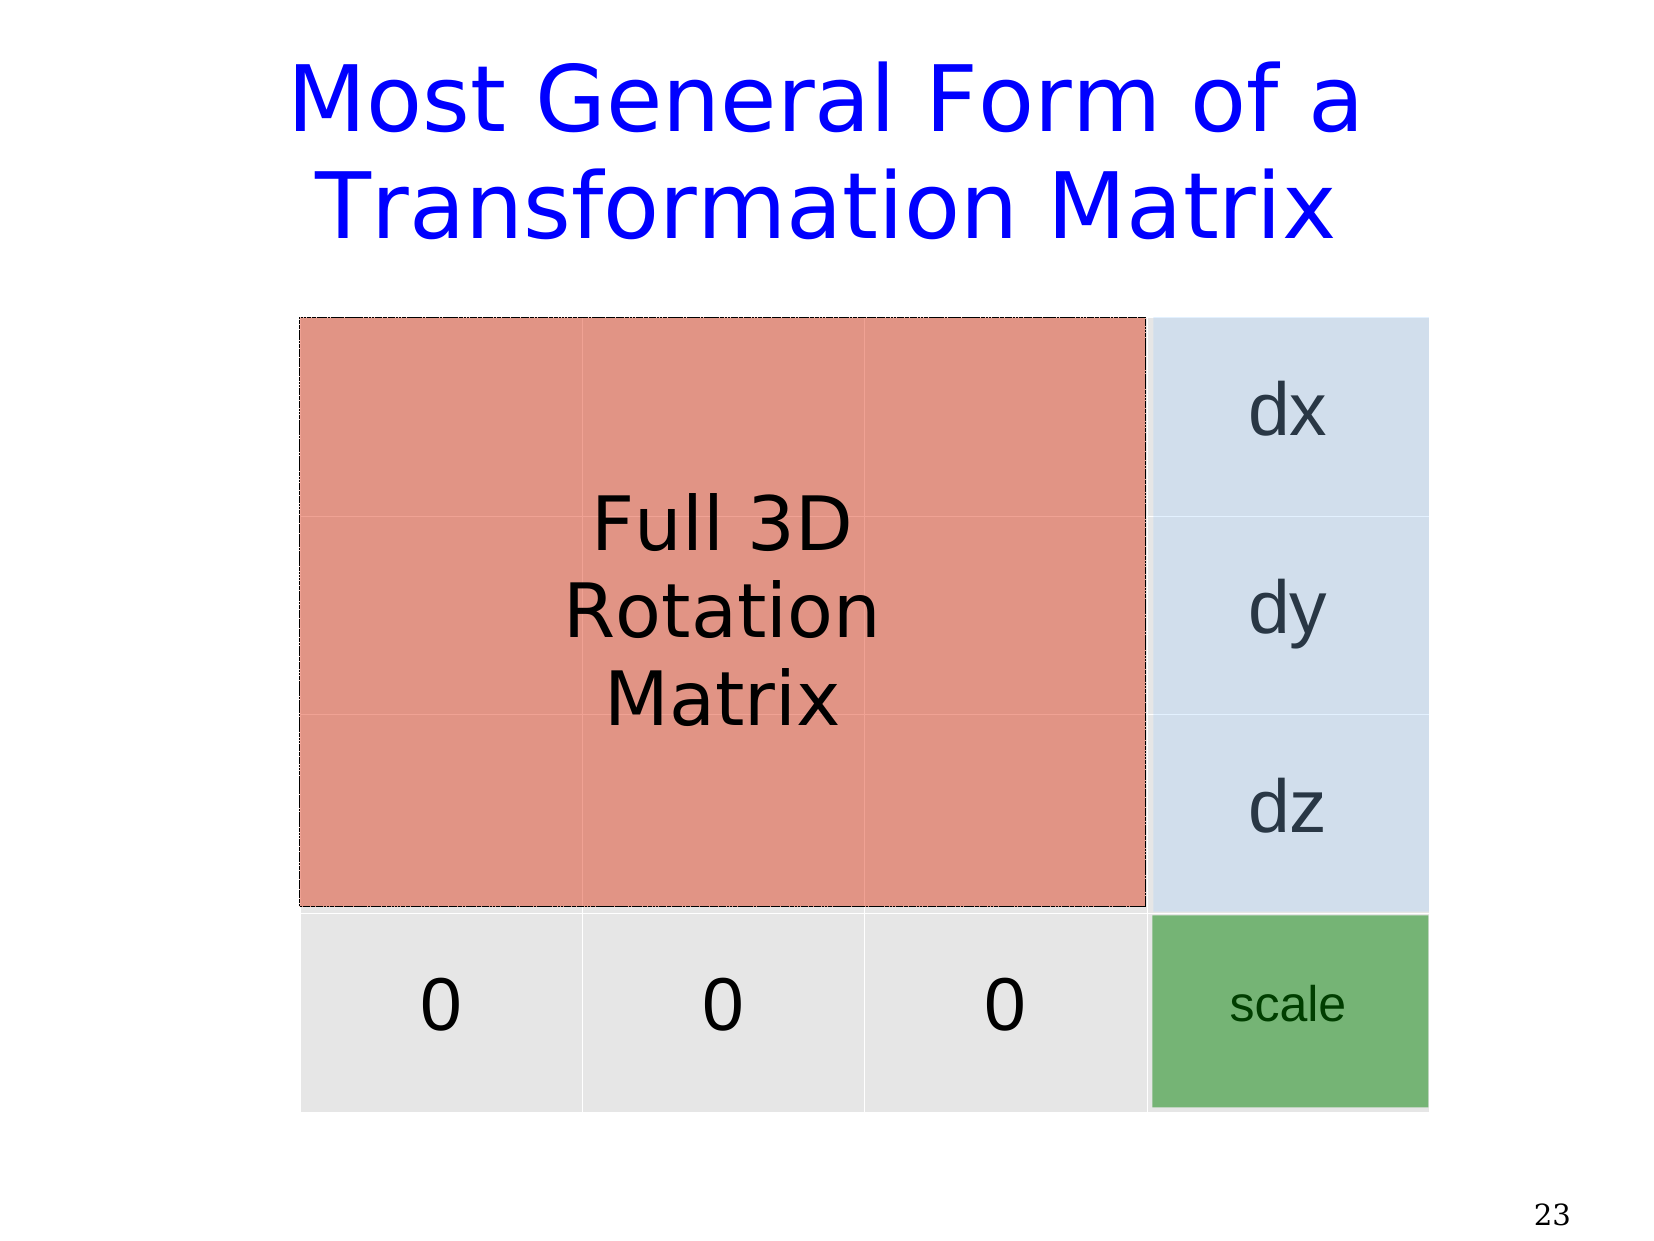

# Most General Form of a Transformation Matrix
| | | | dx |
| --- | --- | --- | --- |
| | | | dy |
| | | | dz |
| 0 | 0 | 0 | scale |
Full 3D
Rotation
Matrix
23